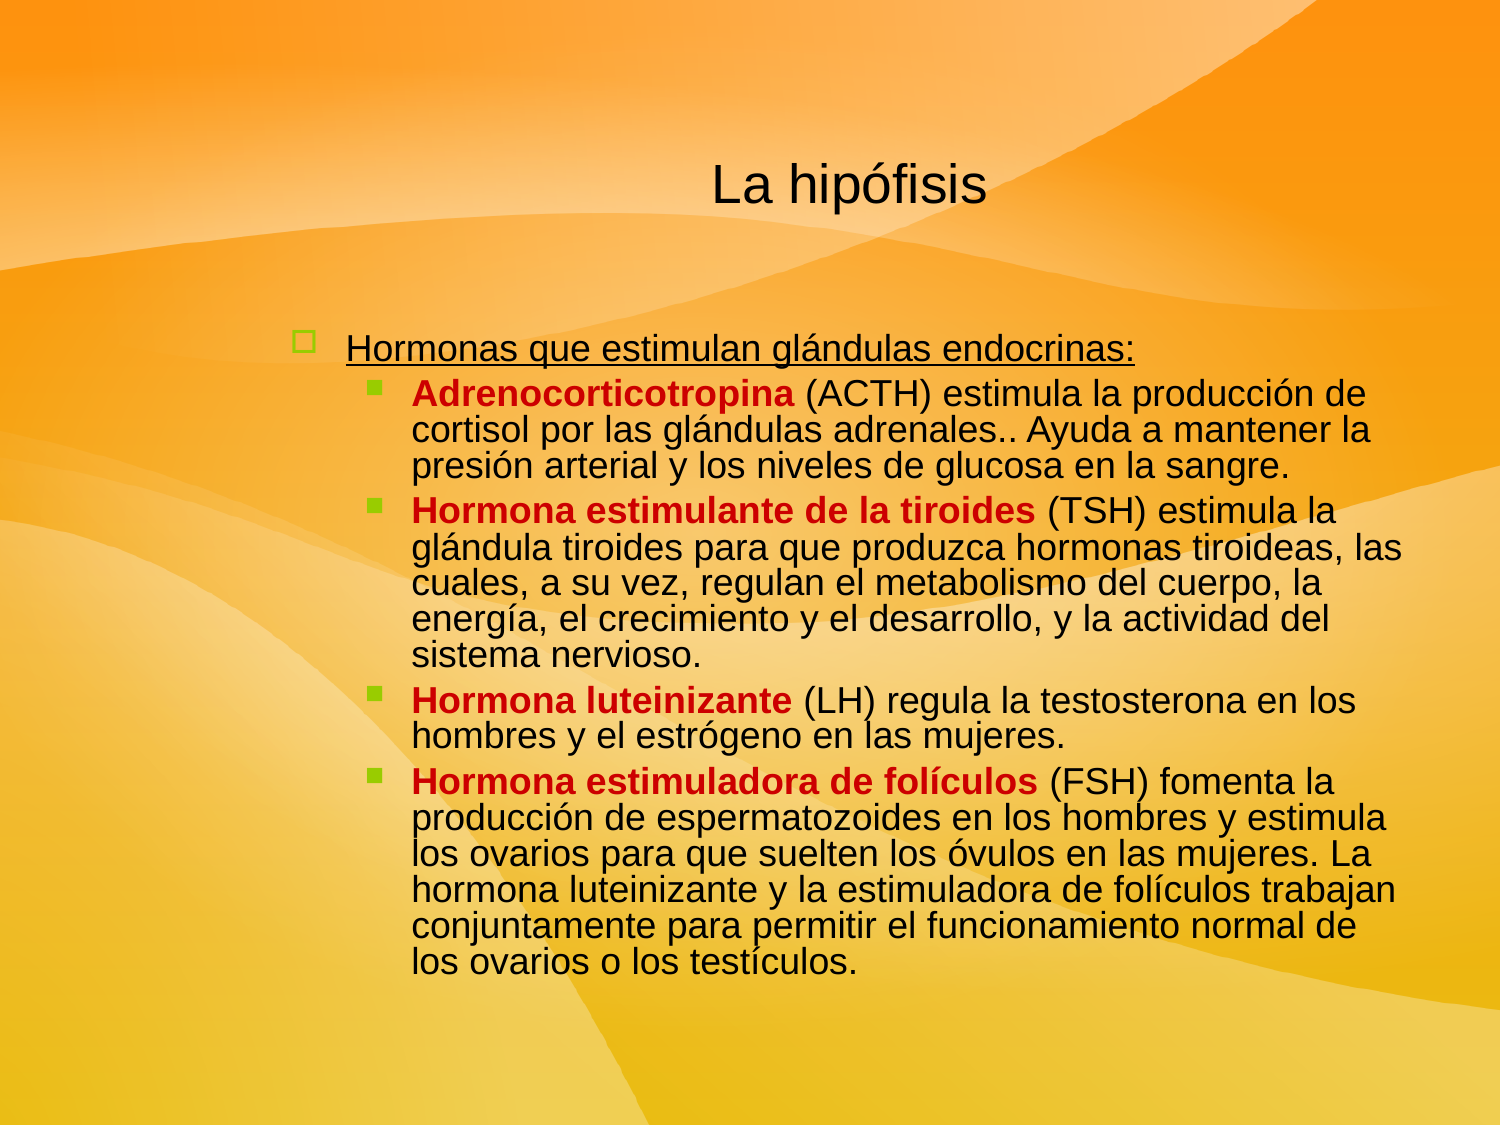

# La hipófisis
Hormonas que estimulan glándulas endocrinas:
Adrenocorticotropina (ACTH) estimula la producción de cortisol por las glándulas adrenales.. Ayuda a mantener la presión arterial y los niveles de glucosa en la sangre.
Hormona estimulante de la tiroides (TSH) estimula la glándula tiroides para que produzca hormonas tiroideas, las cuales, a su vez, regulan el metabolismo del cuerpo, la energía, el crecimiento y el desarrollo, y la actividad del sistema nervioso.
Hormona luteinizante (LH) regula la testosterona en los hombres y el estrógeno en las mujeres.
Hormona estimuladora de folículos (FSH) fomenta la producción de espermatozoides en los hombres y estimula los ovarios para que suelten los óvulos en las mujeres. La hormona luteinizante y la estimuladora de folículos trabajan conjuntamente para permitir el funcionamiento normal de los ovarios o los testículos.